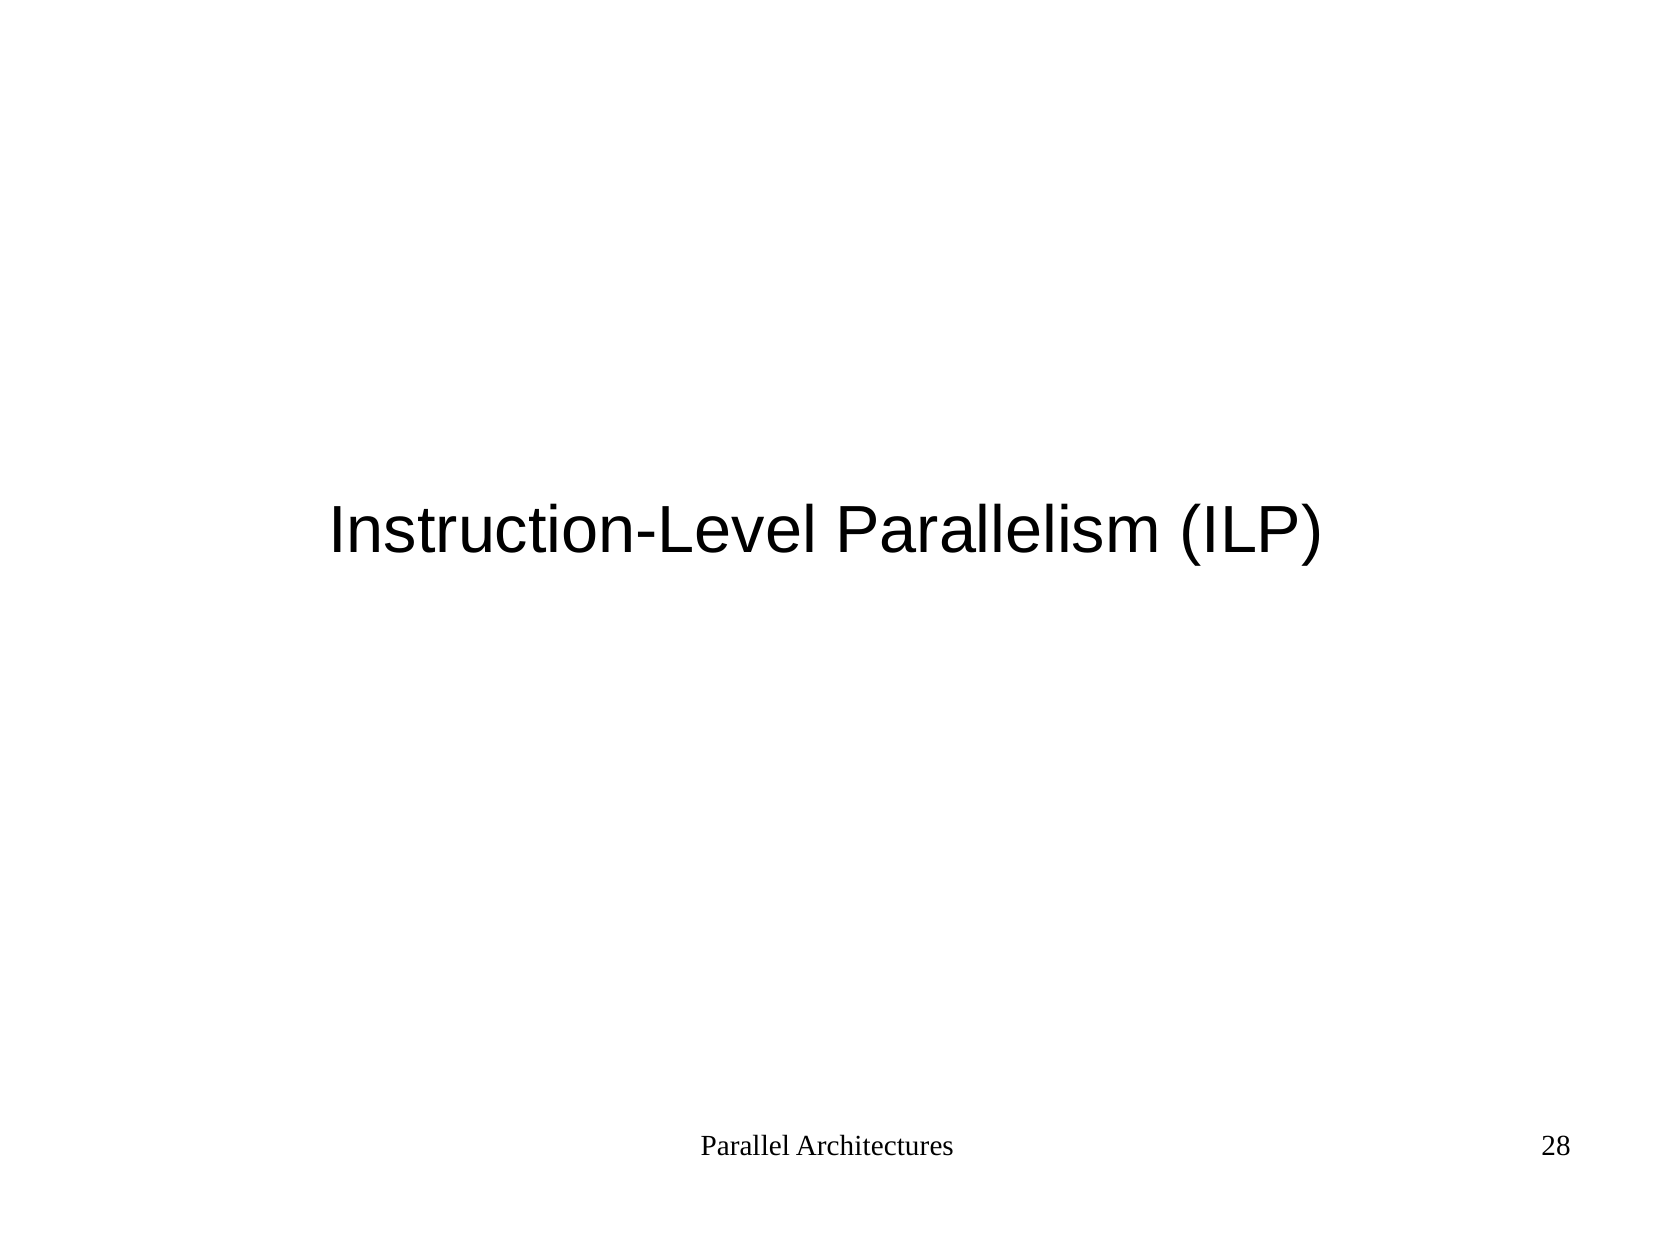

# Instruction-Level Parallelism (ILP)
Parallel Architectures
28